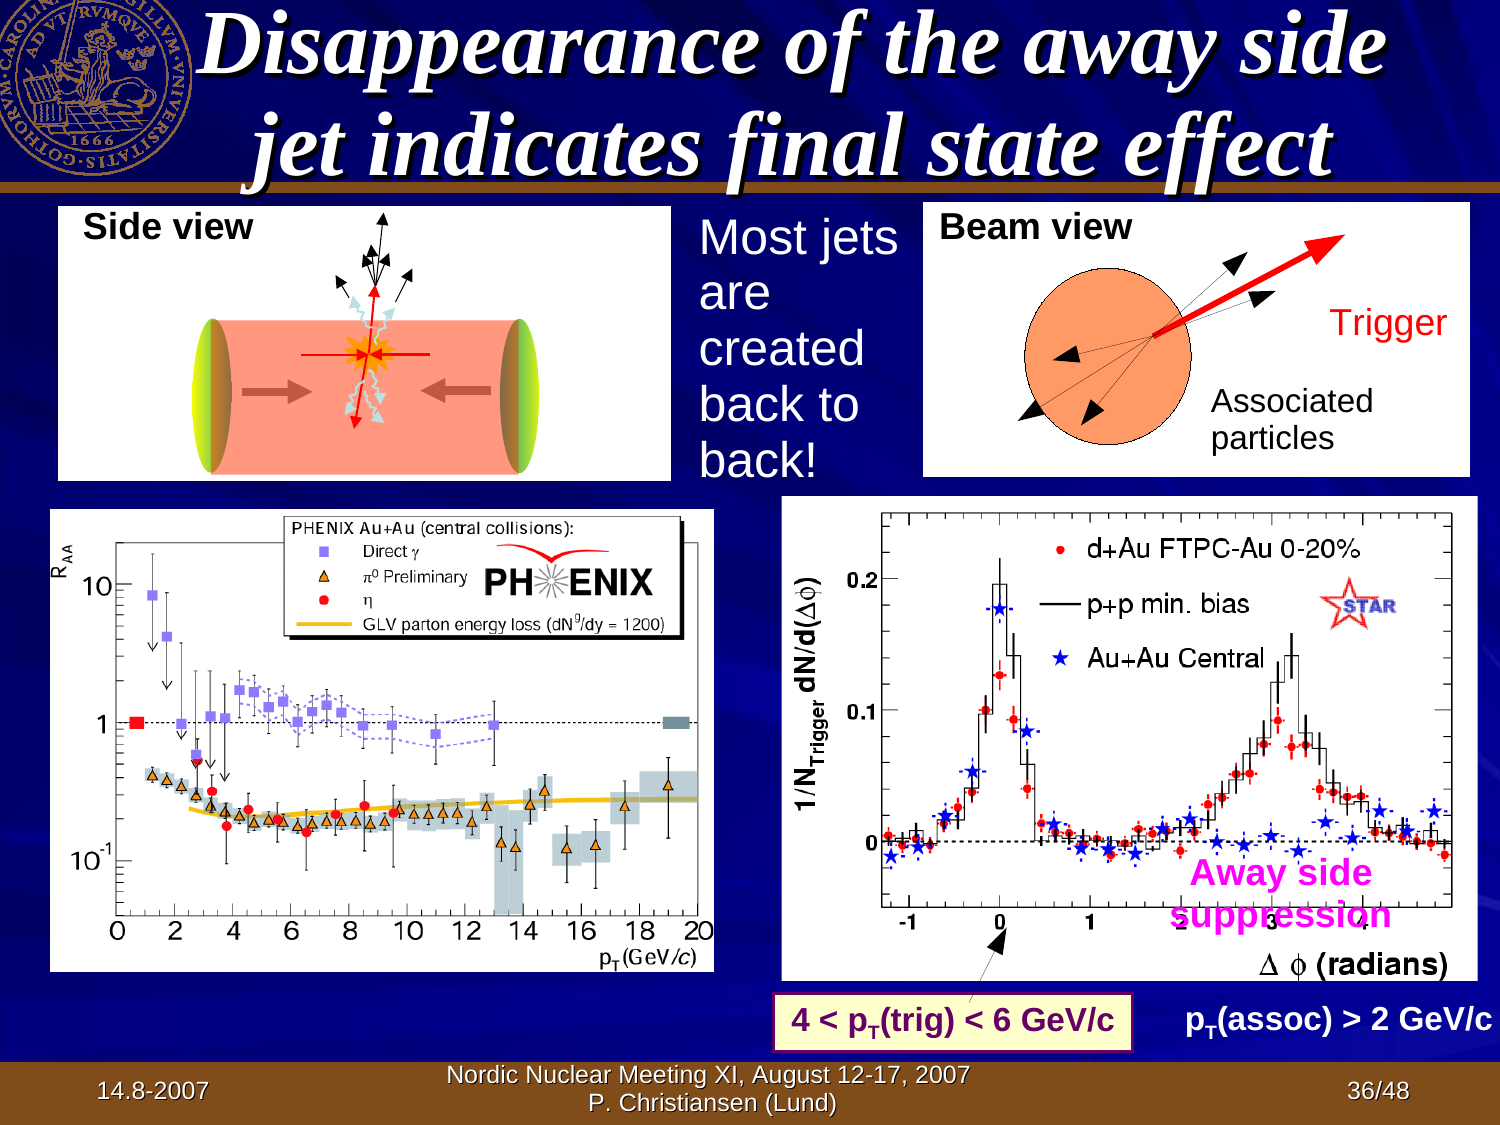

# Disappearance of the away side jet indicates final state effect
Side view
Beam view
Most jets are created
back to back!
Trigger
Associated
particles
Pedestal&flow subtracted
Away side suppression
pT(assoc) > 2 GeV/c
4 < pT(trig) < 6 GeV/c
36